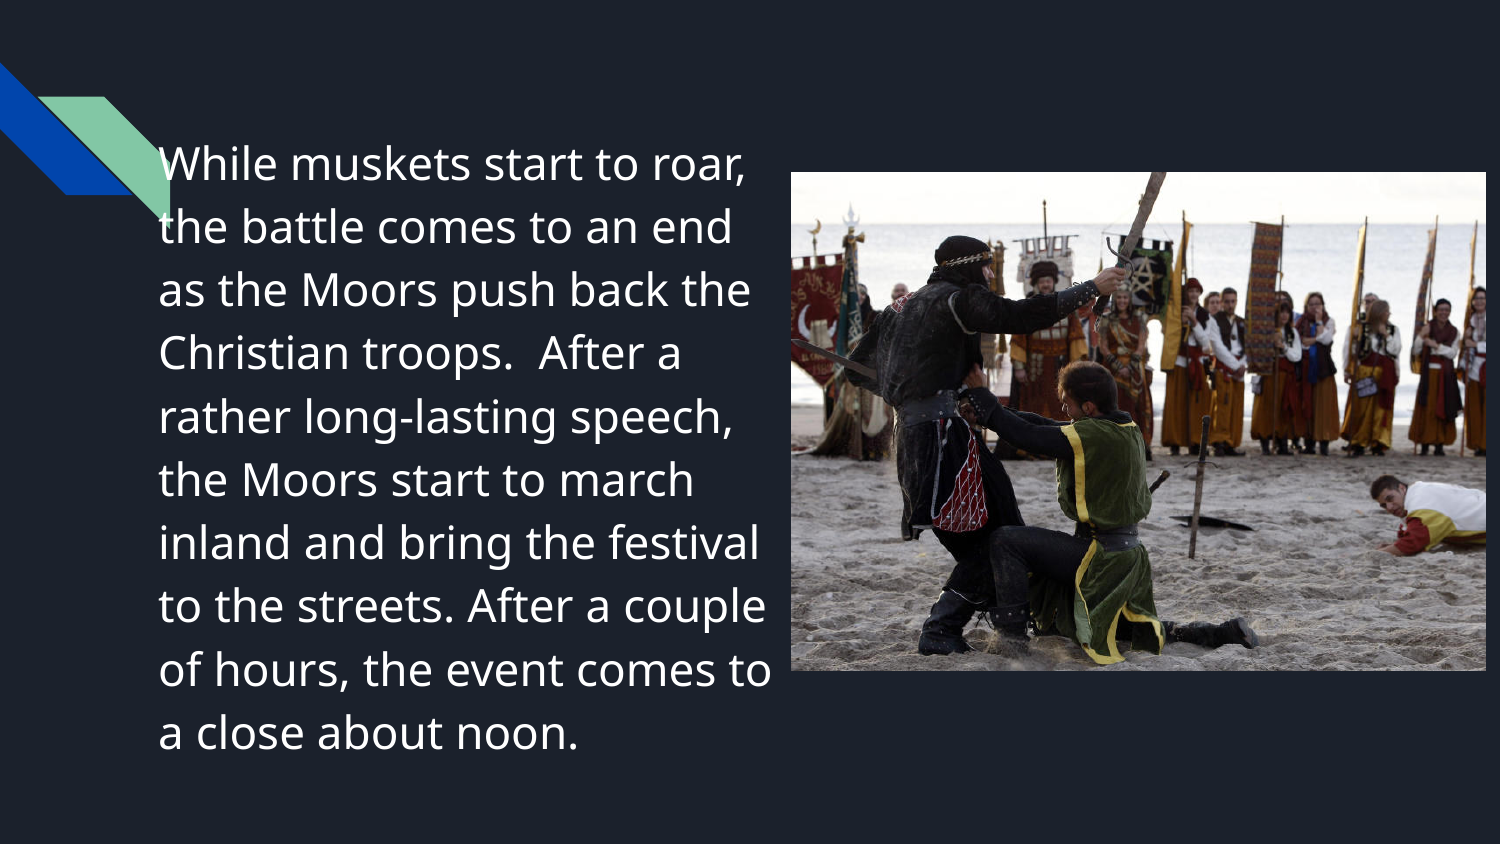

# While muskets start to roar, the battle comes to an end as the Moors push back the Christian troops. After a rather long-lasting speech, the Moors start to march inland and bring the festival to the streets. After a couple of hours, the event comes to a close about noon.